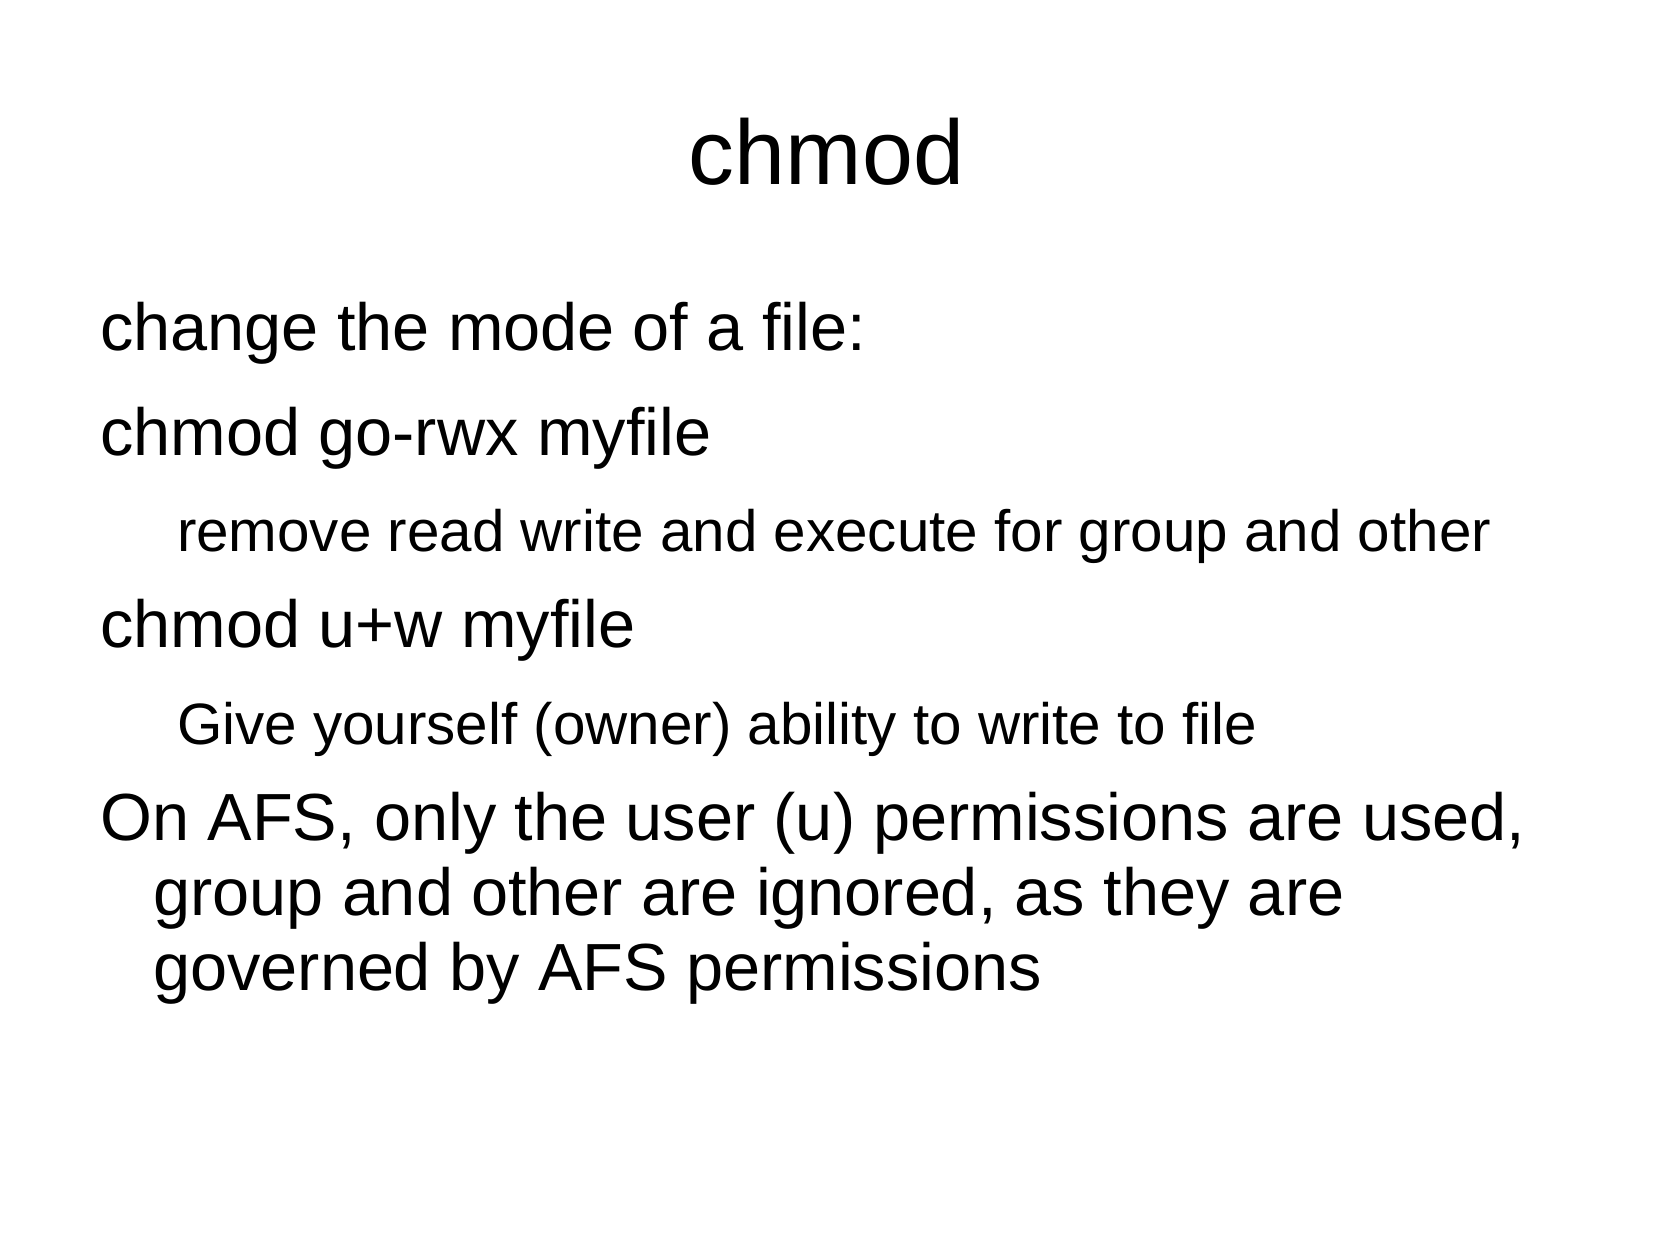

# chmod
change the mode of a file:
chmod go-rwx myfile
remove read write and execute for group and other
chmod u+w myfile
Give yourself (owner) ability to write to file
On AFS, only the user (u) permissions are used, group and other are ignored, as they are governed by AFS permissions